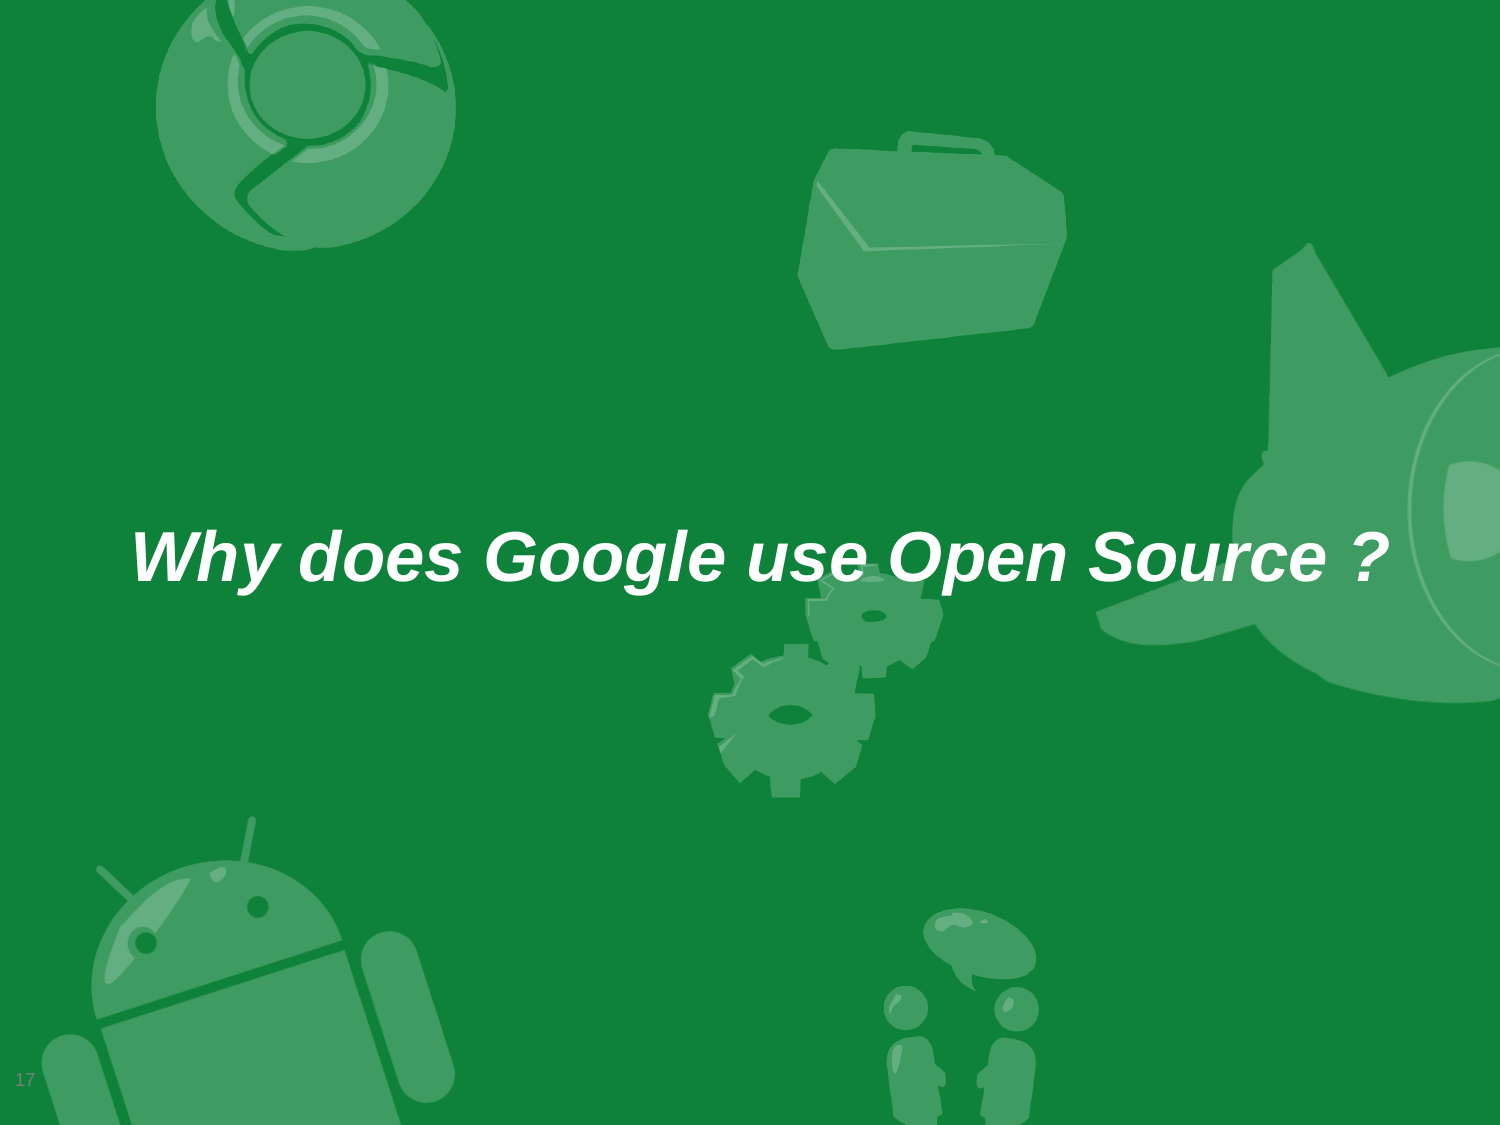

Why does Google use Open Source ?